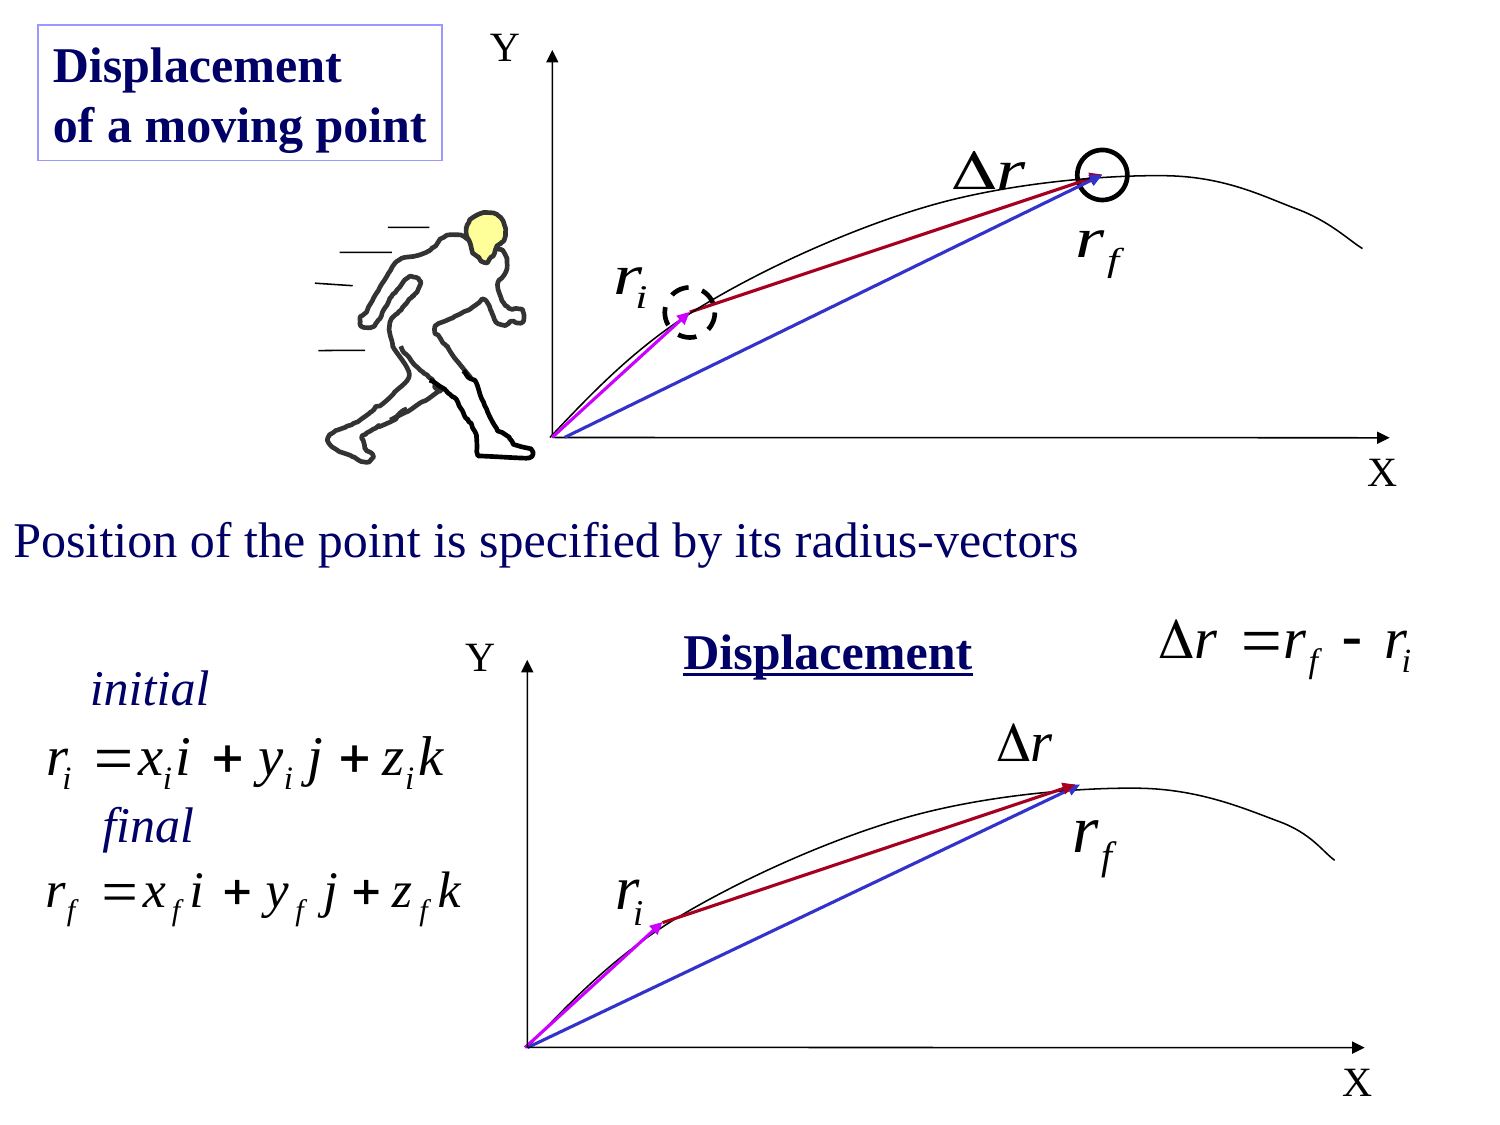

Y
X
Displacement
of a moving point
final
initial
Position of the point is specified by its radius-vectors
Displacement
Y
X